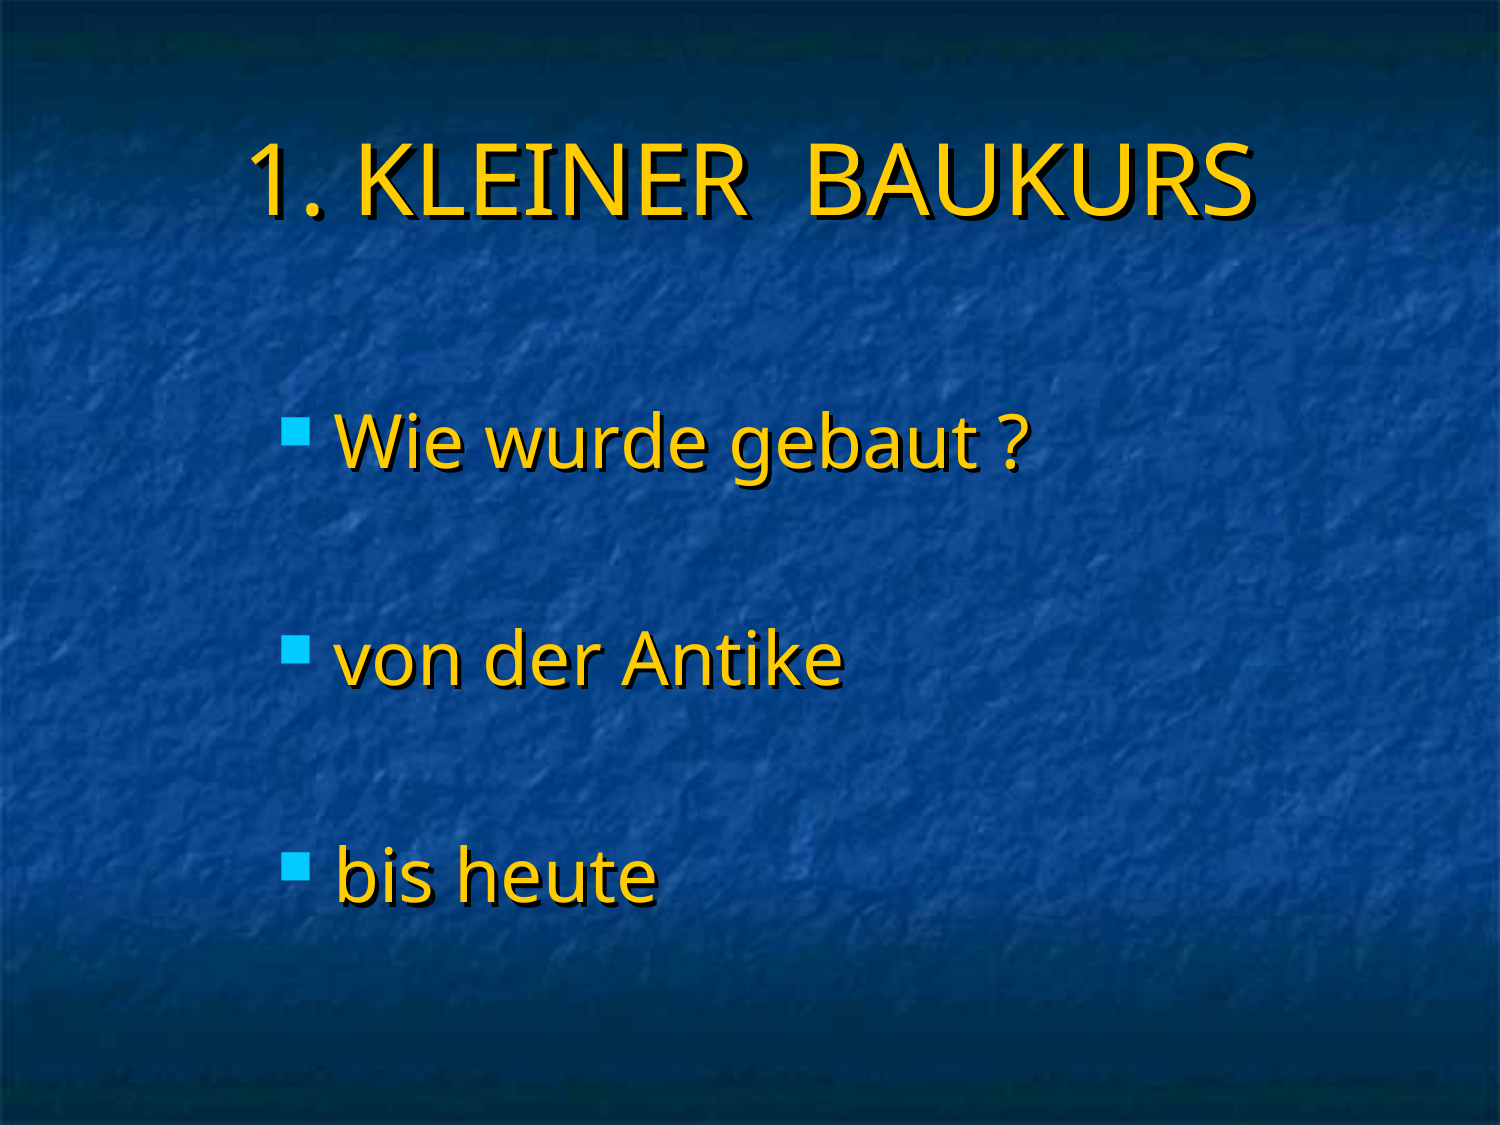

# 1. KLEINER BAUKURS
Wie wurde gebaut ?
von der Antike
bis heute